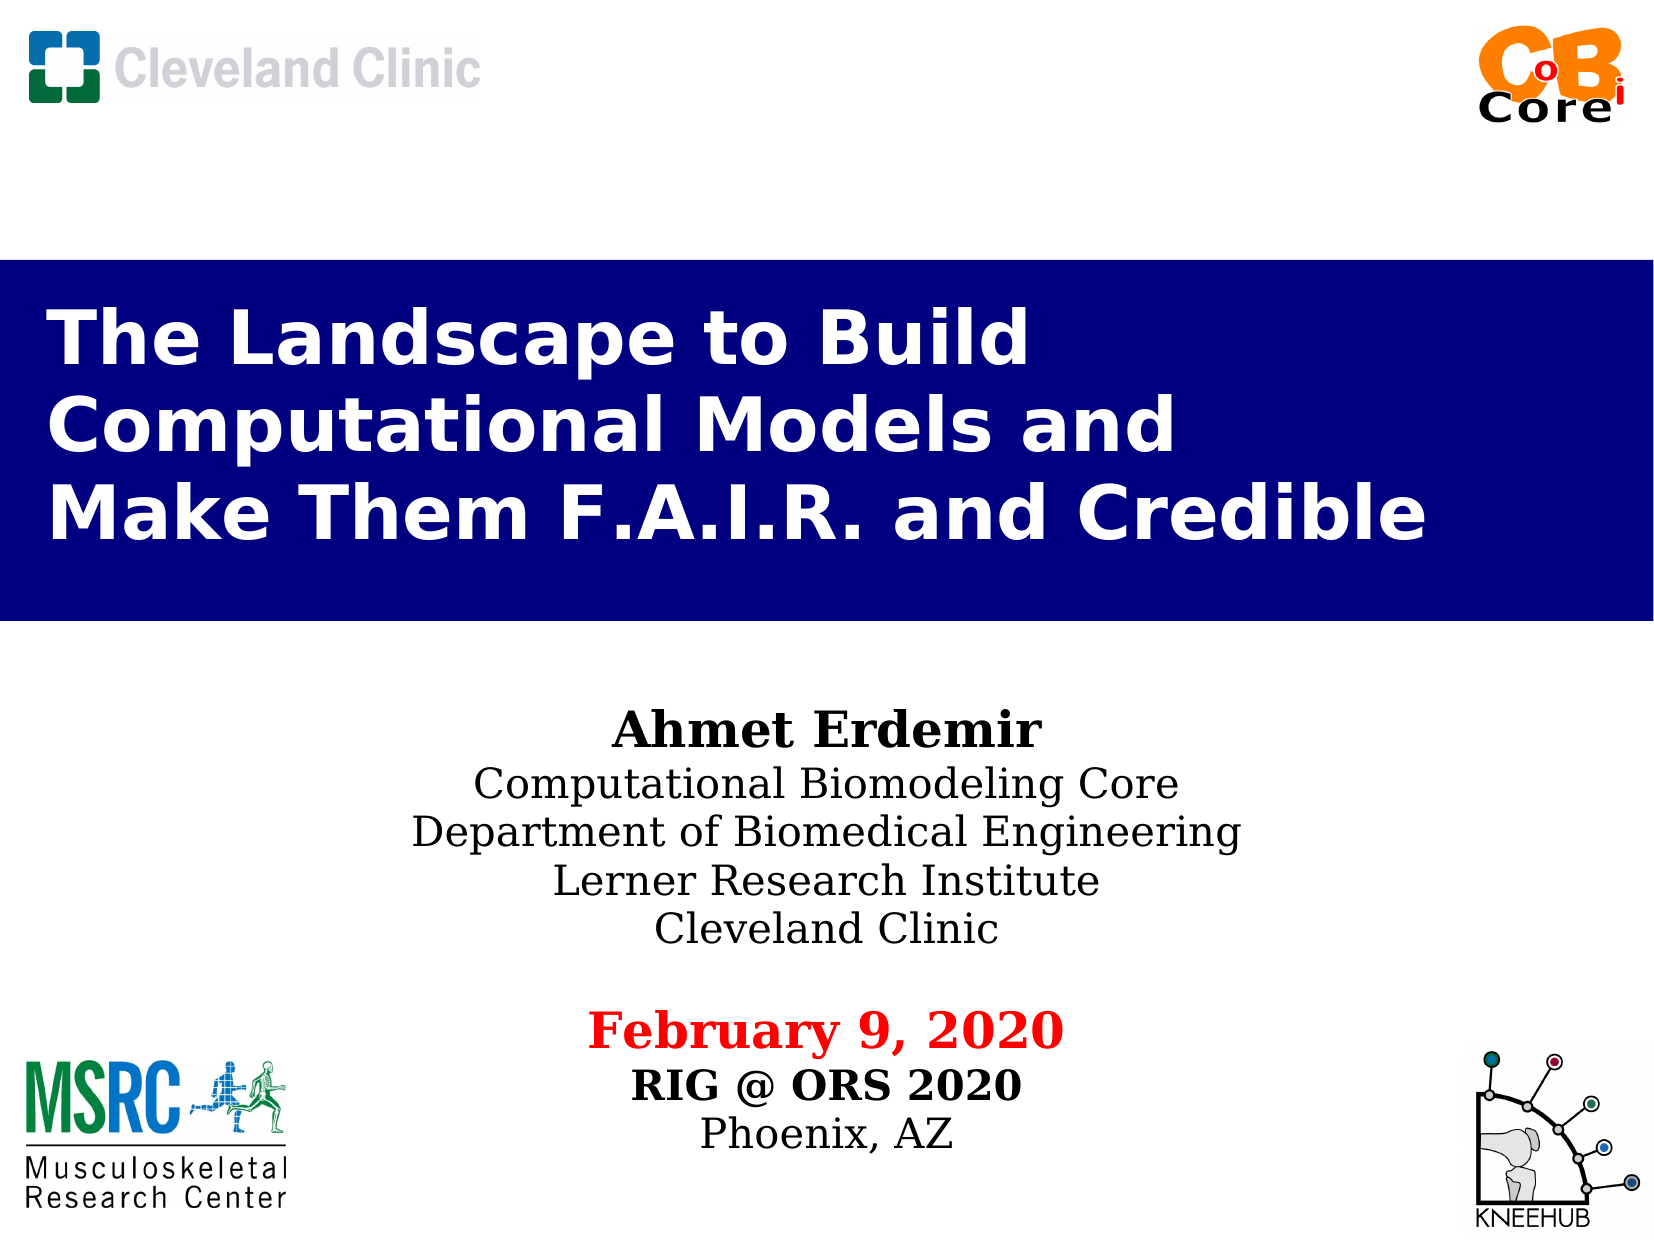

The Landscape to Build
Computational Models and
Make Them F.A.I.R. and Credible
Ahmet Erdemir
Computational Biomodeling Core
Department of Biomedical Engineering
Lerner Research Institute
Cleveland Clinic
February 9, 2020
RIG @ ORS 2020
Phoenix, AZ